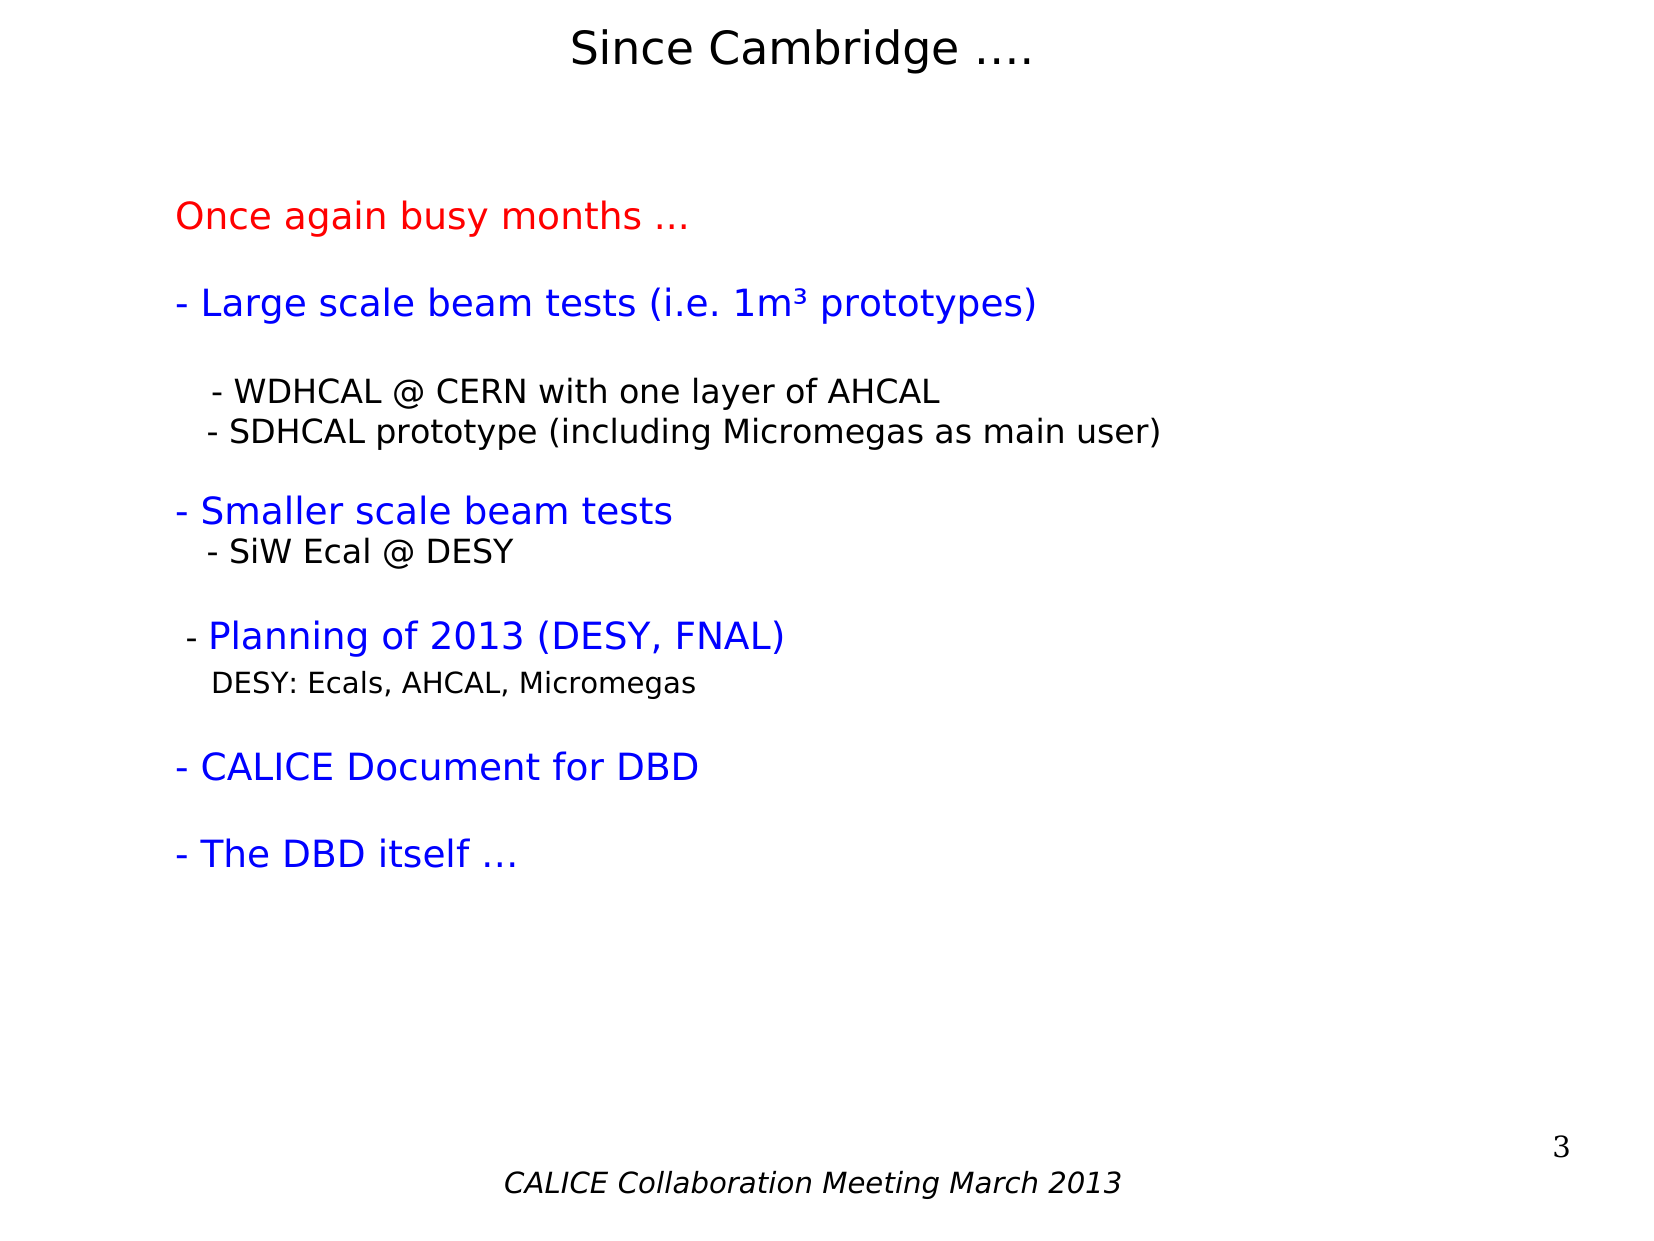

Since Cambridge ….
Once again busy months ...
- Large scale beam tests (i.e. 1m³ prototypes)
 - WDHCAL @ CERN with one layer of AHCAL
 - SDHCAL prototype (including Micromegas as main user)
- Smaller scale beam tests
 - SiW Ecal @ DESY
 - Planning of 2013 (DESY, FNAL)
 DESY: Ecals, AHCAL, Micromegas
- CALICE Document for DBD
- The DBD itself …
3